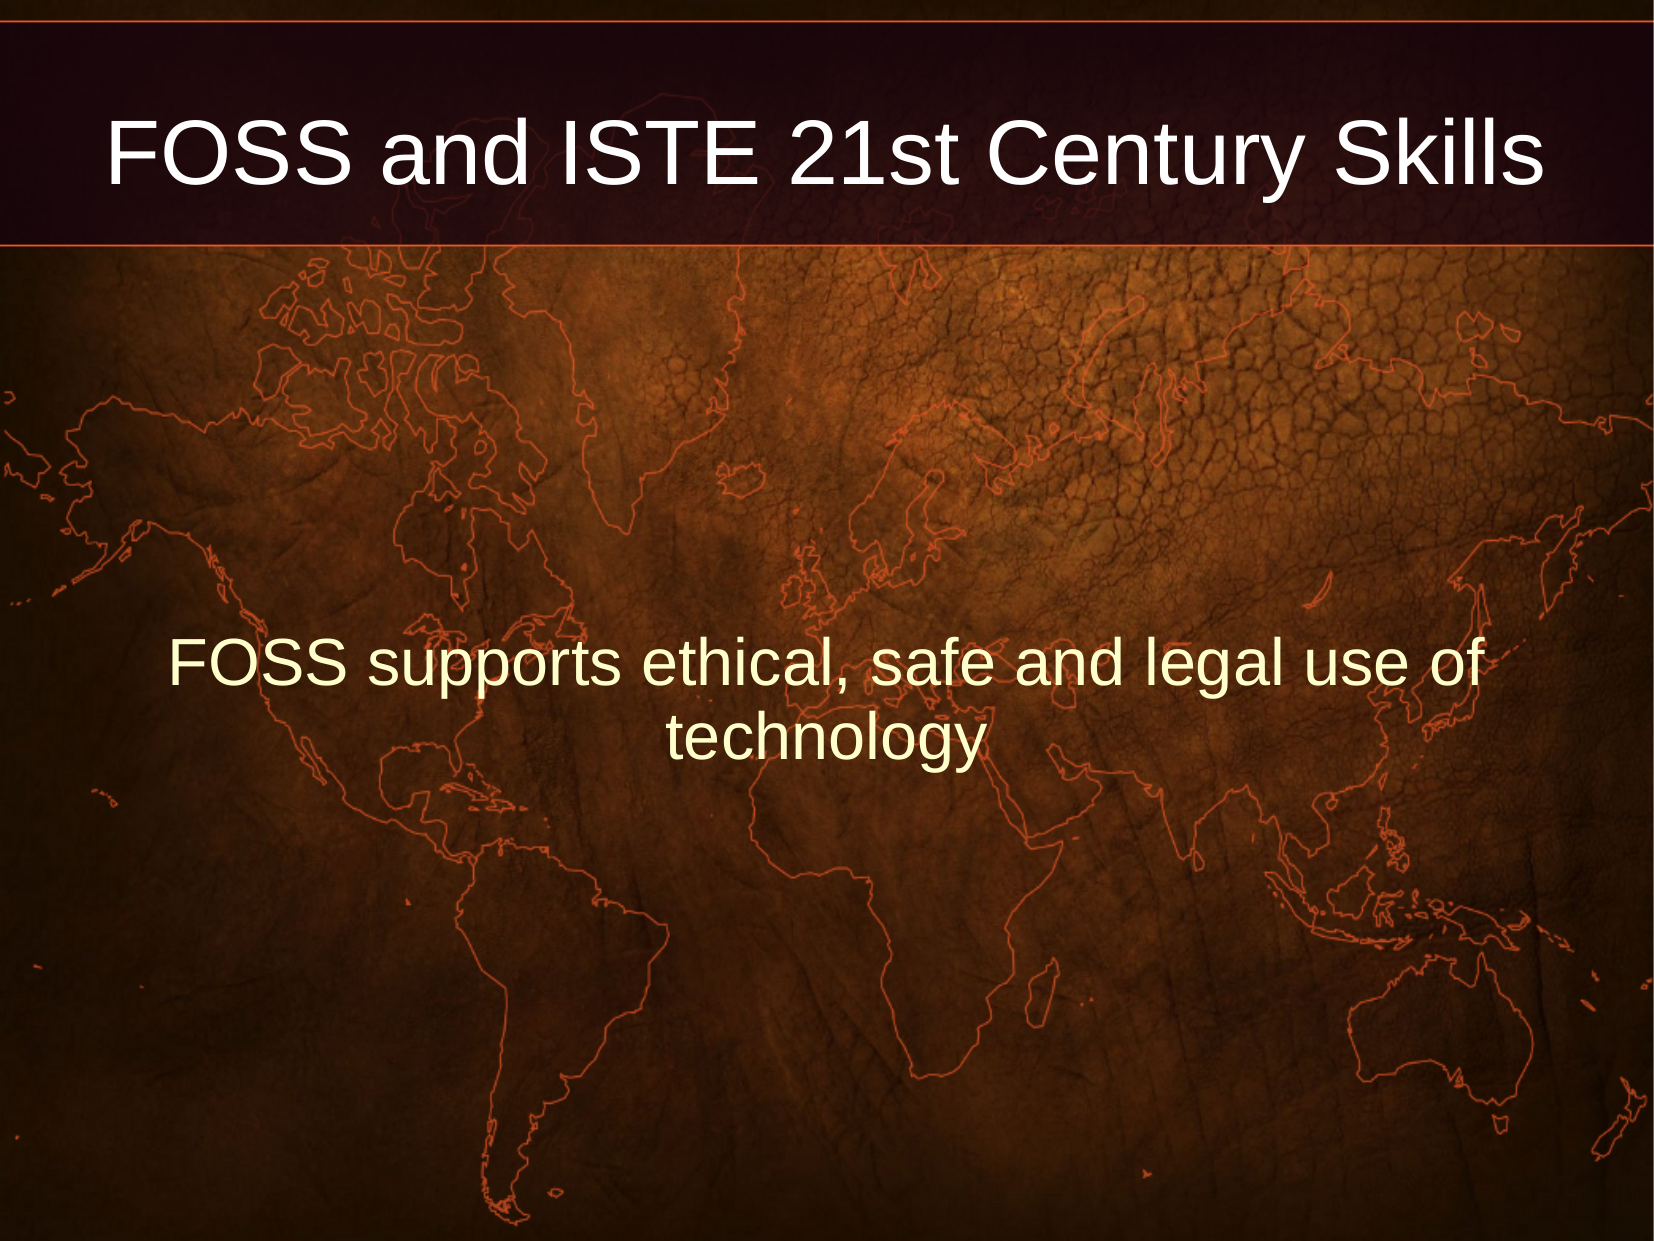

# FOSS and ISTE 21st Century Skills
FOSS supports ethical, safe and legal use of technology